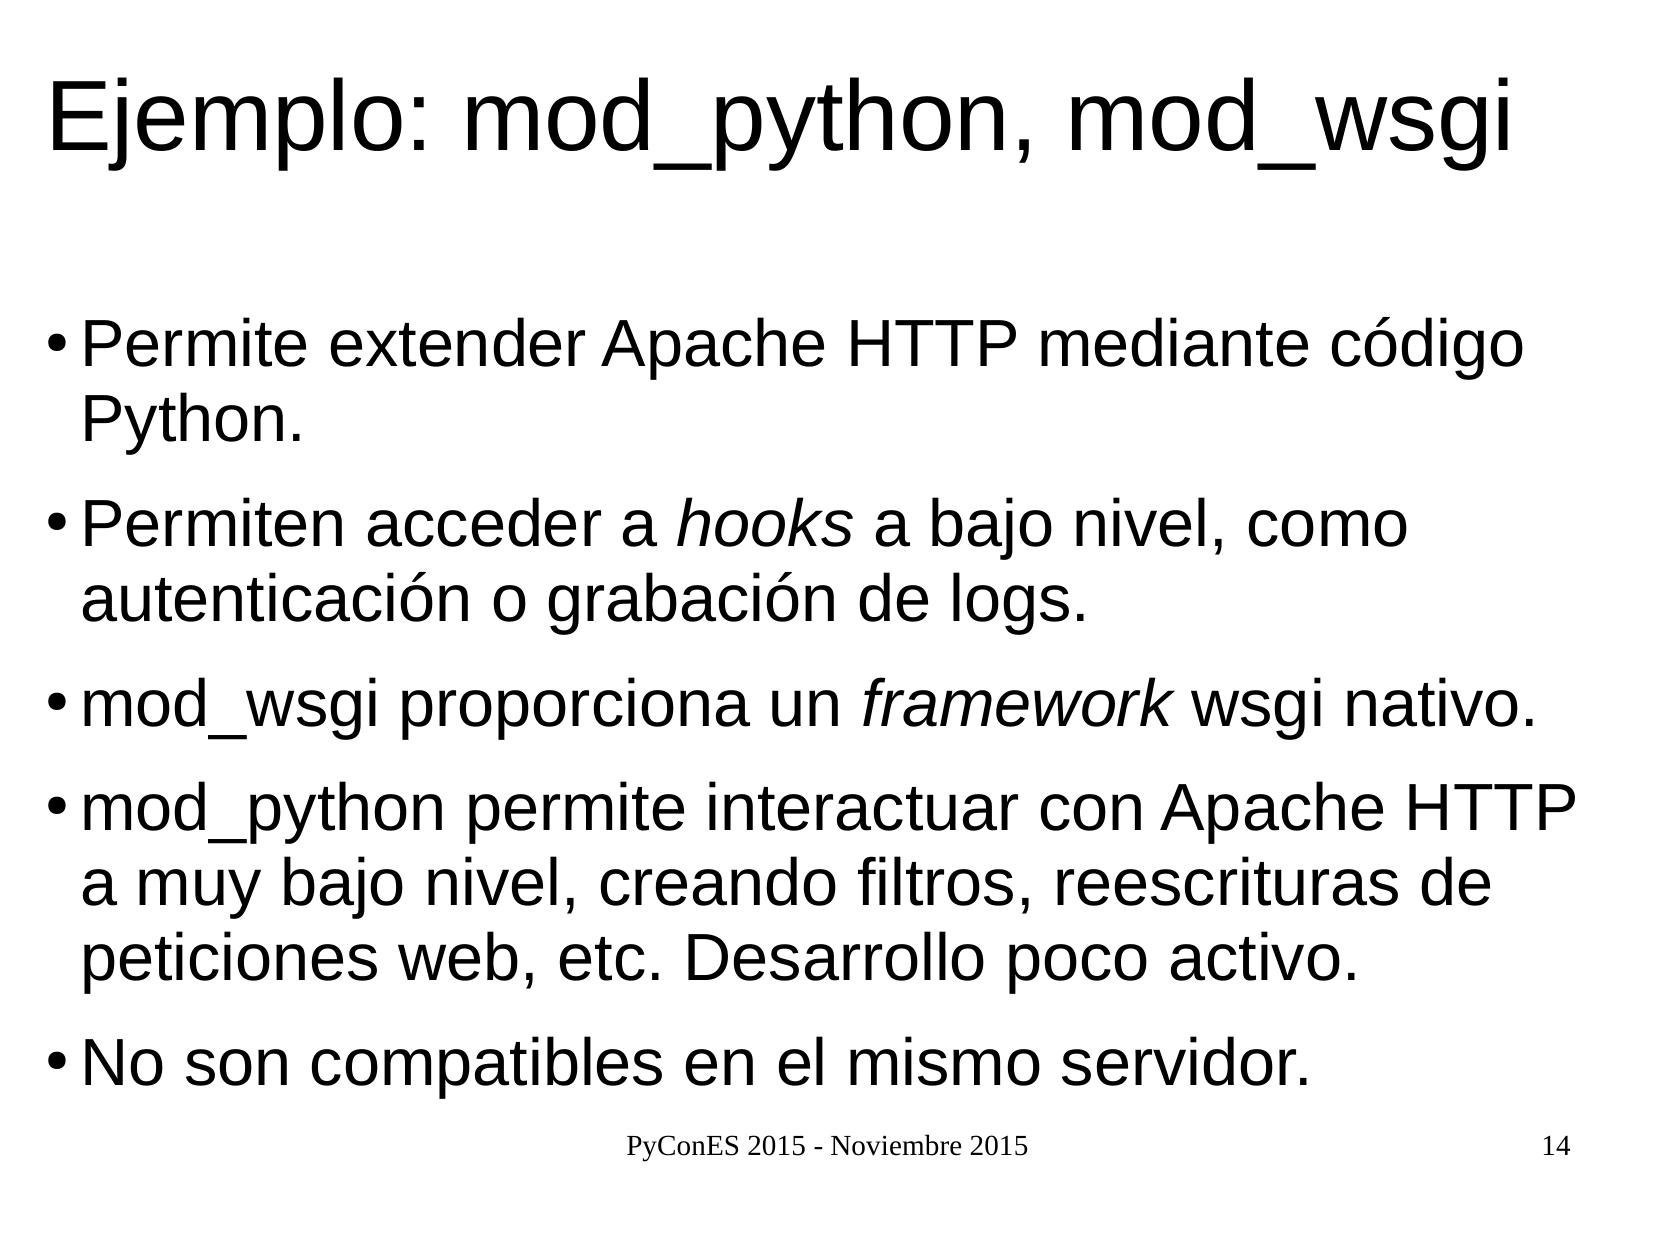

# Ejemplo: mod_python, mod_wsgi
Permite extender Apache HTTP mediante código Python.
Permiten acceder a hooks a bajo nivel, como autenticación o grabación de logs.
mod_wsgi proporciona un framework wsgi nativo.
mod_python permite interactuar con Apache HTTP a muy bajo nivel, creando filtros, reescrituras de peticiones web, etc. Desarrollo poco activo.
No son compatibles en el mismo servidor.
PyConES 2015 - Noviembre 2015
14